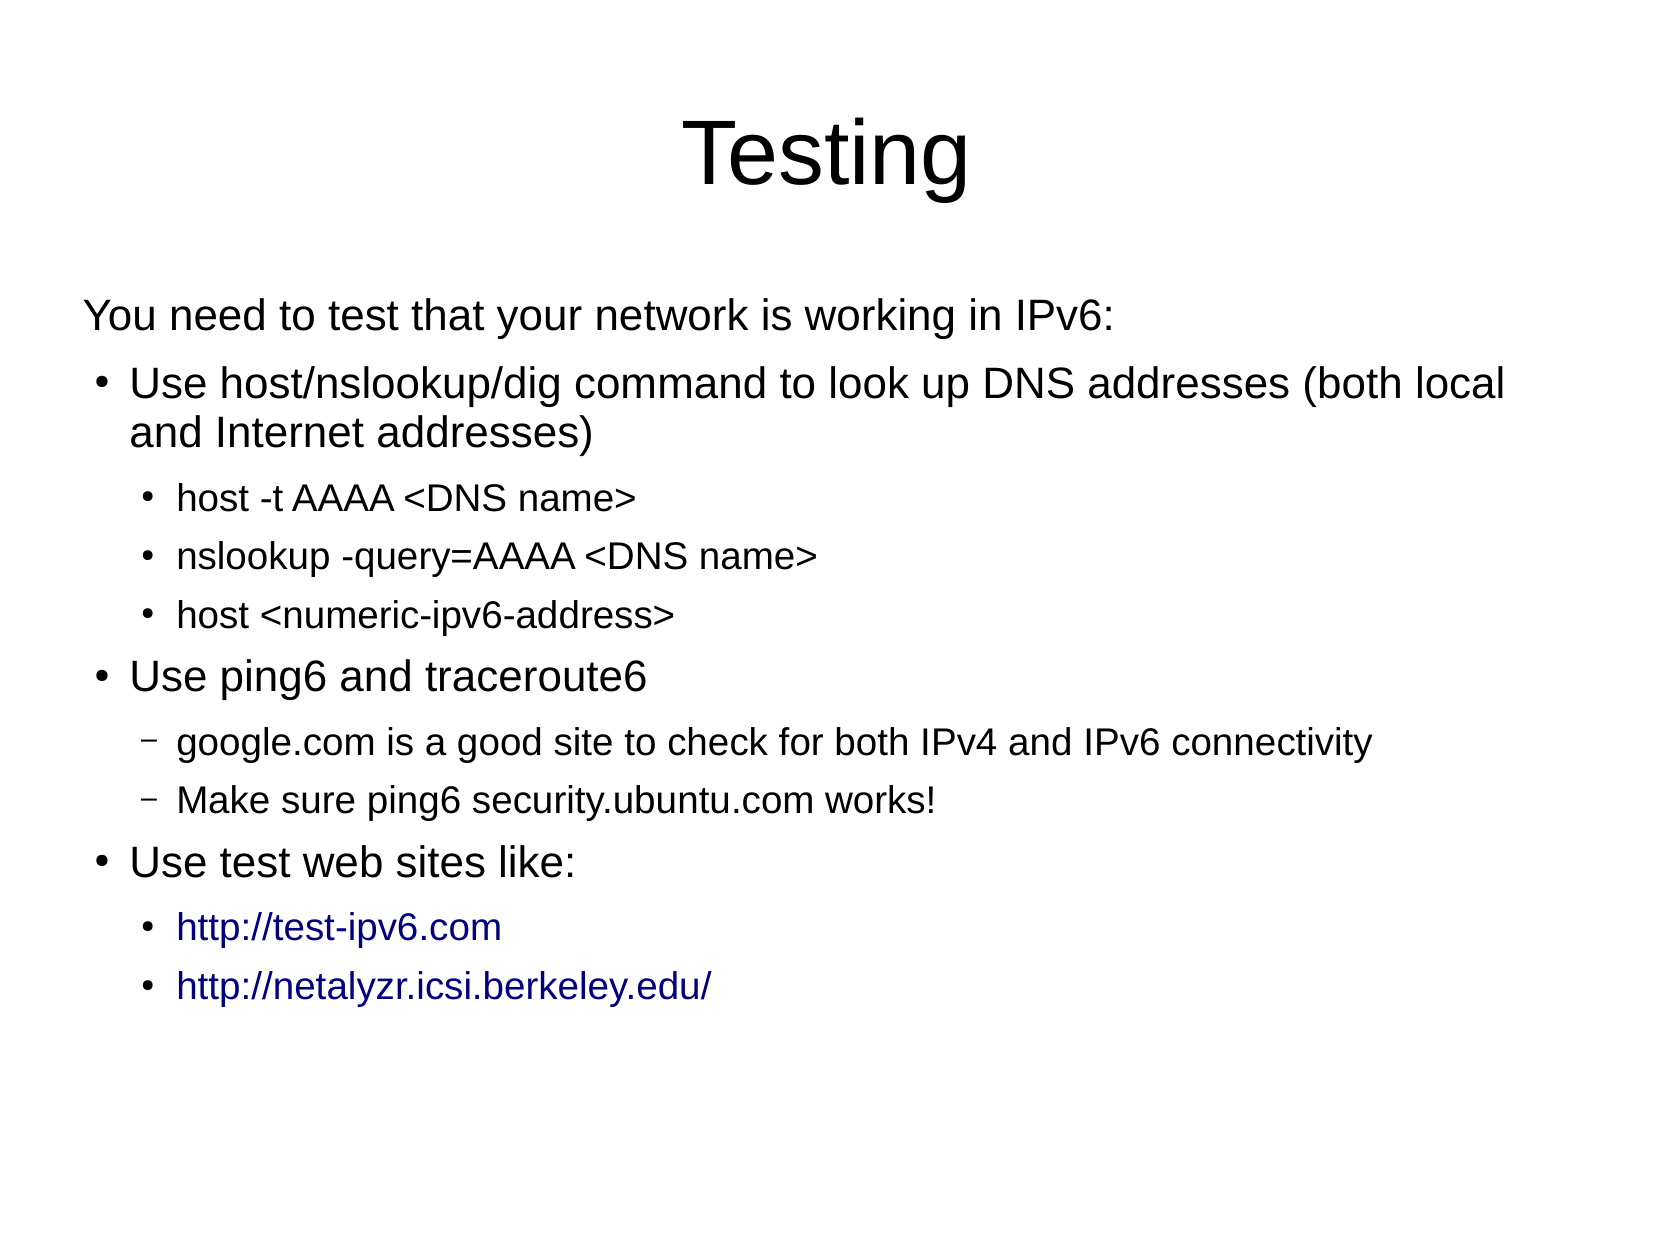

# Testing
You need to test that your network is working in IPv6:
Use host/nslookup/dig command to look up DNS addresses (both local and Internet addresses)
host -t AAAA <DNS name>
nslookup -query=AAAA <DNS name>
host <numeric-ipv6-address>
Use ping6 and traceroute6
google.com is a good site to check for both IPv4 and IPv6 connectivity
Make sure ping6 security.ubuntu.com works!
Use test web sites like:
http://test-ipv6.com
http://netalyzr.icsi.berkeley.edu/